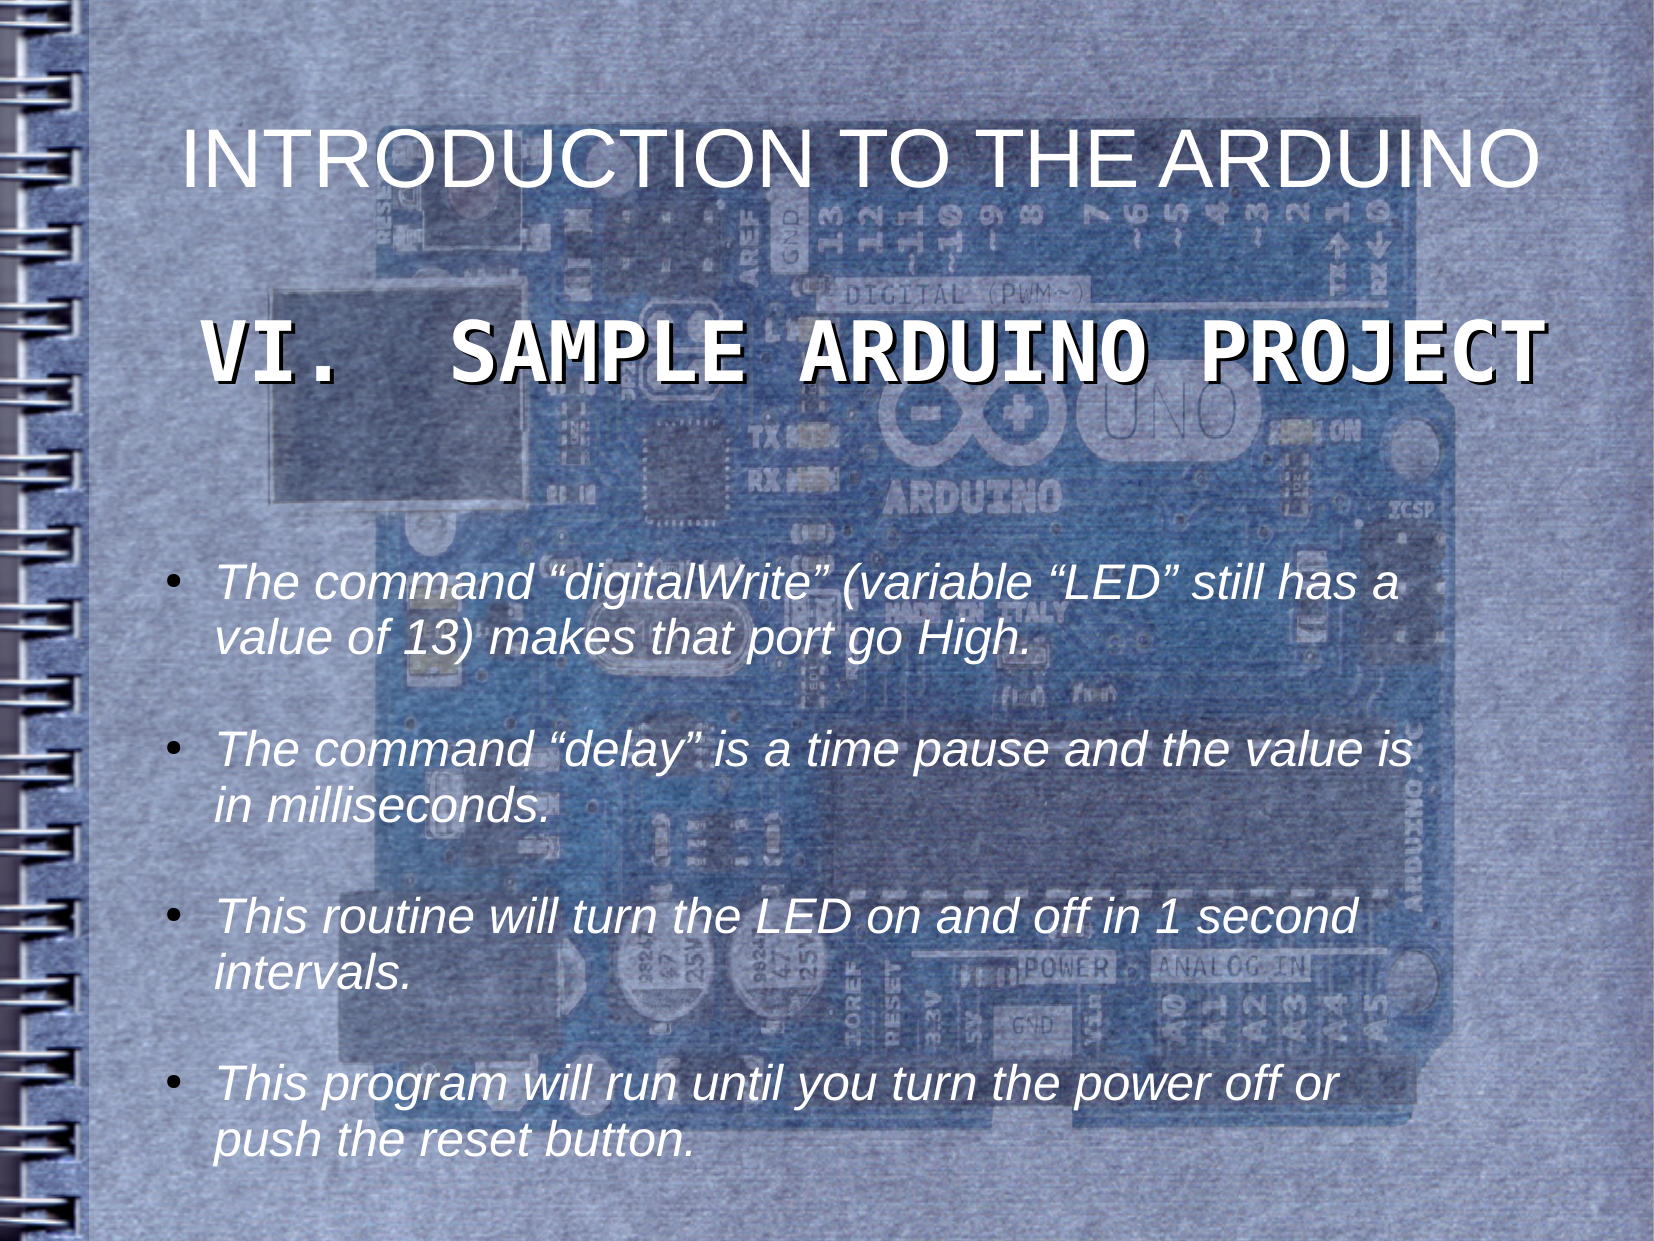

INTRODUCTION TO THE ARDUINO
VI. SAMPLE ARDUINO PROJECT
 The command “digitalWrite” (variable “LED” still has a
 value of 13) makes that port go High.
 The command “delay” is a time pause and the value is
 in milliseconds.
 This routine will turn the LED on and off in 1 second
 intervals.
 This program will run until you turn the power off or
 push the reset button.